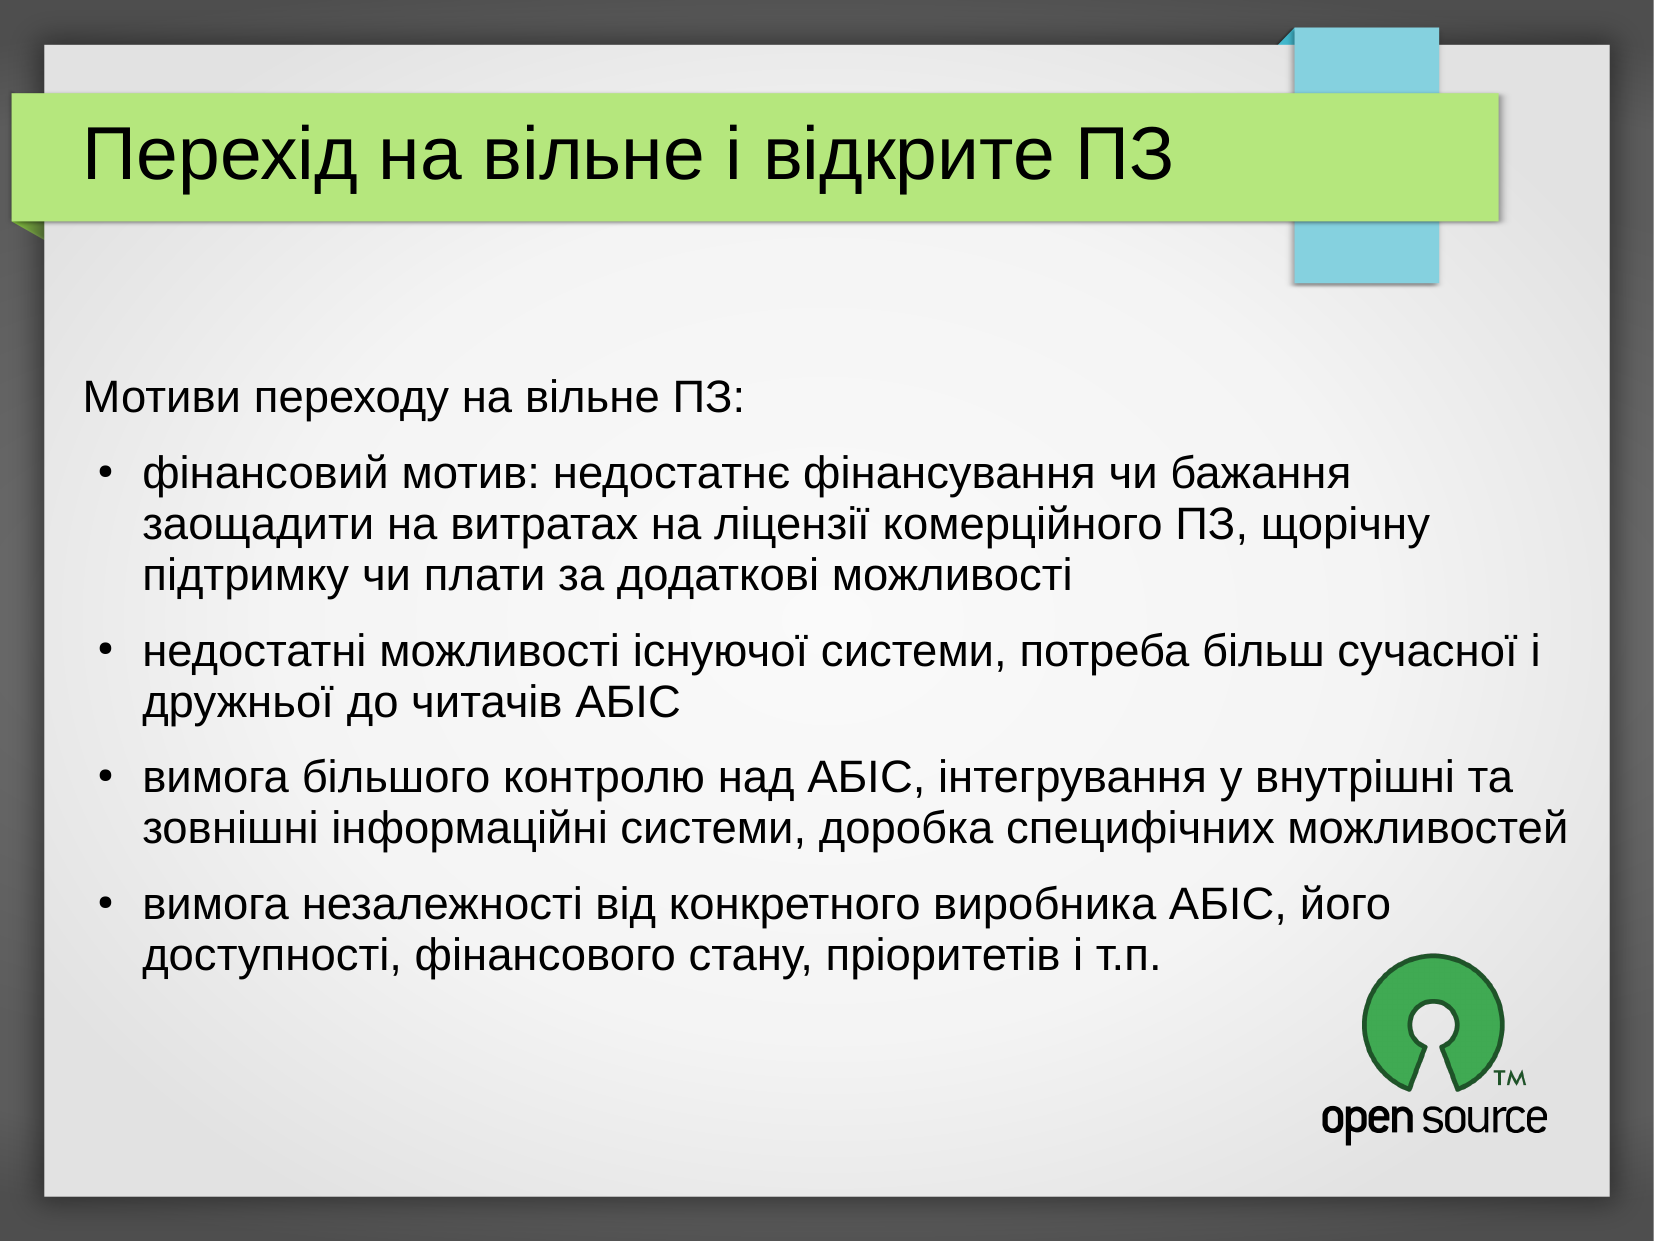

# Перехід на вільне і відкрите ПЗ
Мотиви переходу на вільне ПЗ:
фінансовий мотив: недостатнє фінансування чи бажання заощадити на витратах на ліцензії комерційного ПЗ, щорічну підтримку чи плати за додаткові можливості
недостатні можливості існуючої системи, потреба більш сучасної і дружньої до читачів АБІС
вимога більшого контролю над АБІС, інтегрування у внутрішні та зовнішні інформаційні системи, доробка специфічних можливостей
вимога незалежності від конкретного виробника АБІС, його доступності, фінансового стану, пріоритетів і т.п.